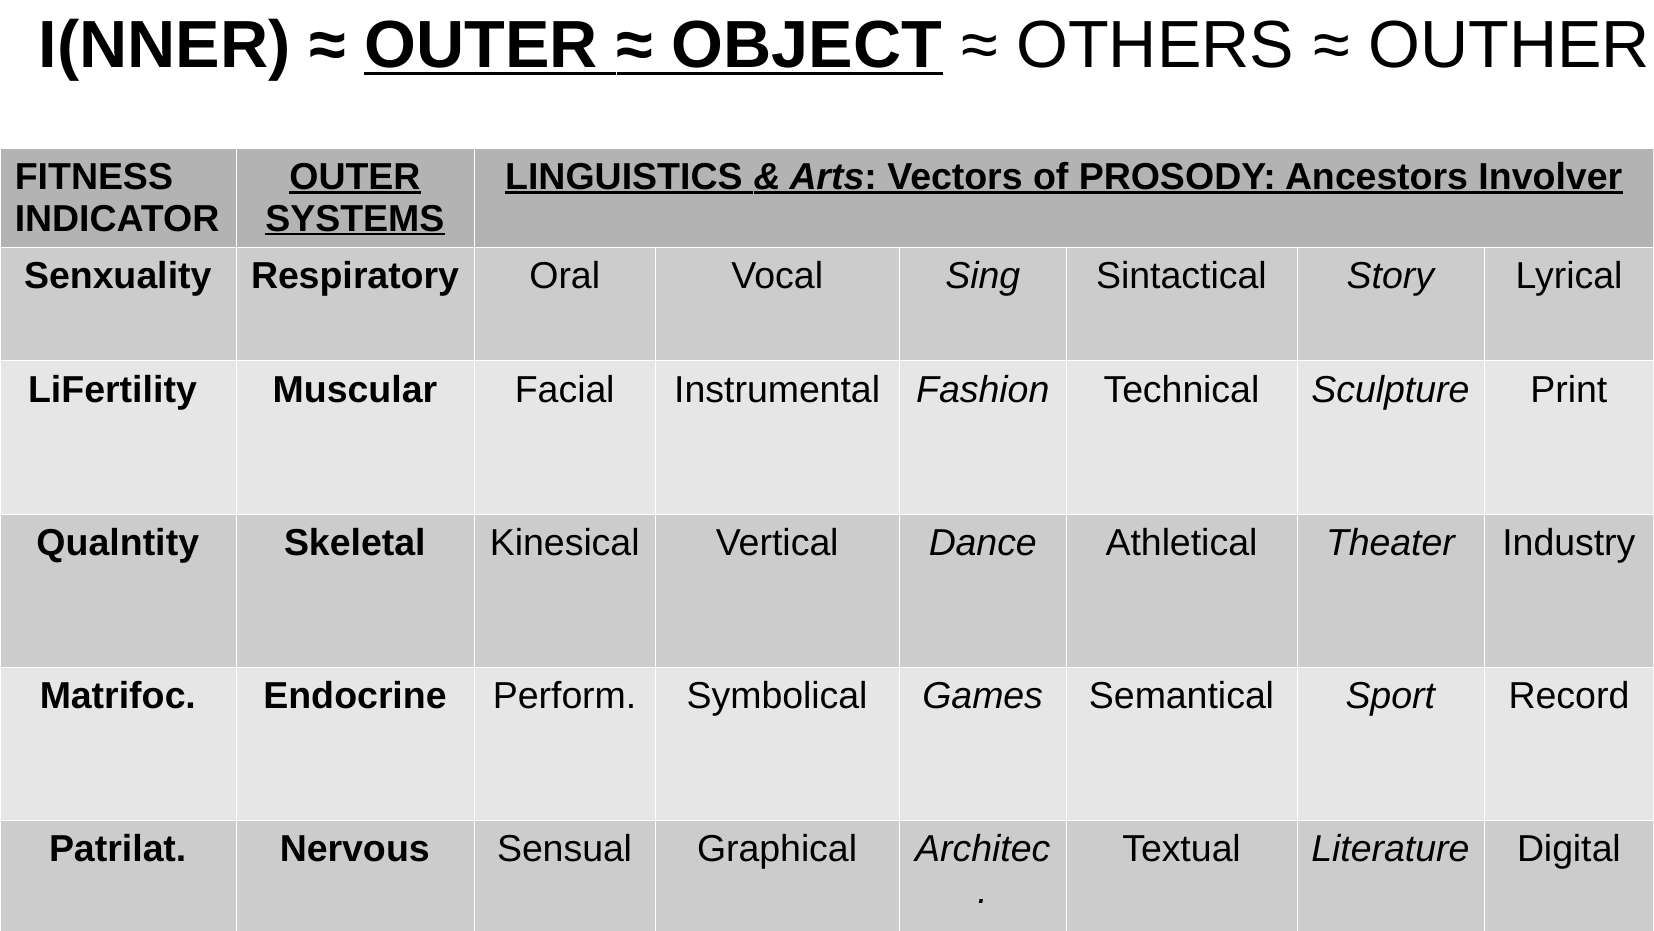

I(NNER) ≈ OUTER ≈ OBJECT ≈ OTHERS ≈ OUTHER
| FITNESS INDICATOR | OUTER SYSTEMS | LINGUISTICS & Arts: Vectors of PROSODY: Ancestors Involver | | | | | |
| --- | --- | --- | --- | --- | --- | --- | --- |
| Senxuality | Respiratory | Oral | Vocal | Sing | Sintactical | Story | Lyrical |
| LiFertility | Muscular | Facial | Instrumental | Fashion | Technical | Sculpture | Print |
| Qualntity | Skeletal | Kinesical | Vertical | Dance | Athletical | Theater | Industry |
| Matrifoc. | Endocrine | Perform. | Symbolical | Games | Semantical | Sport | Record |
| Patrilat. | Nervous | Sensual | Graphical | Architec. | Textual | Literature | Digital |